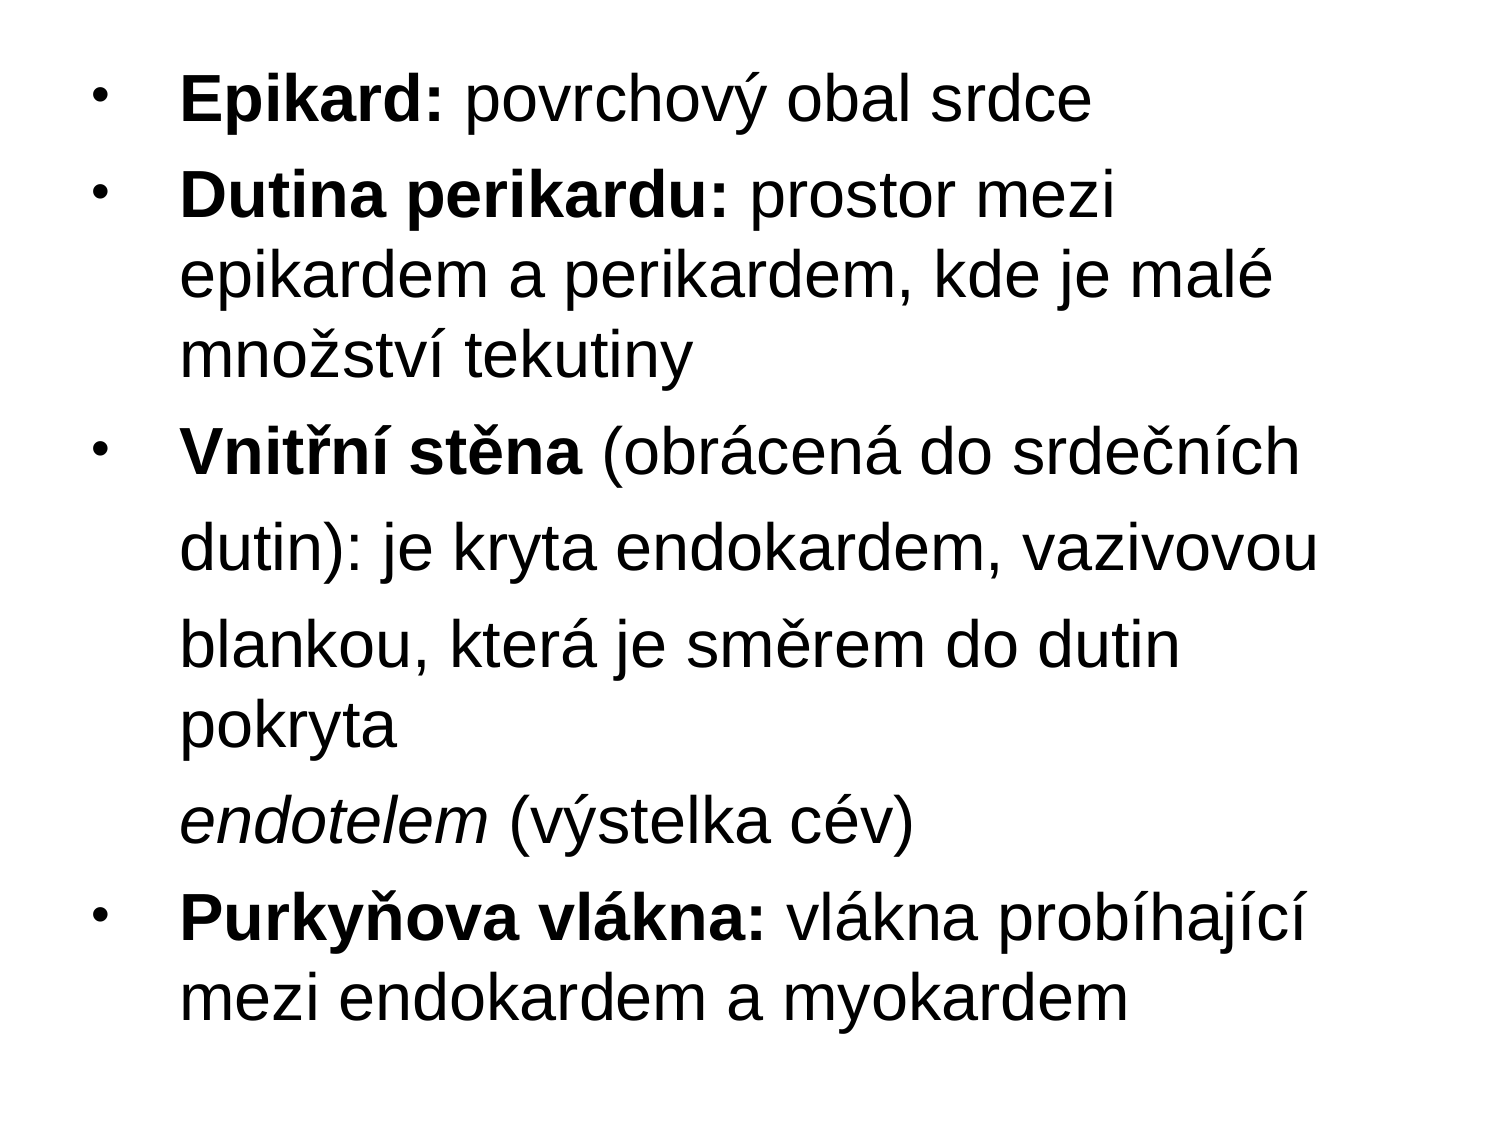

# Epikard: povrchový obal srdce
Dutina perikardu: prostor mezi epikardem a perikardem, kde je malé množství tekutiny
Vnitřní stěna (obrácená do srdečních
	dutin): je kryta endokardem, vazivovou
	blankou, která je směrem do dutin pokryta
	endotelem (výstelka cév)
Purkyňova vlákna: vlákna probíhající mezi endokardem a myokardem